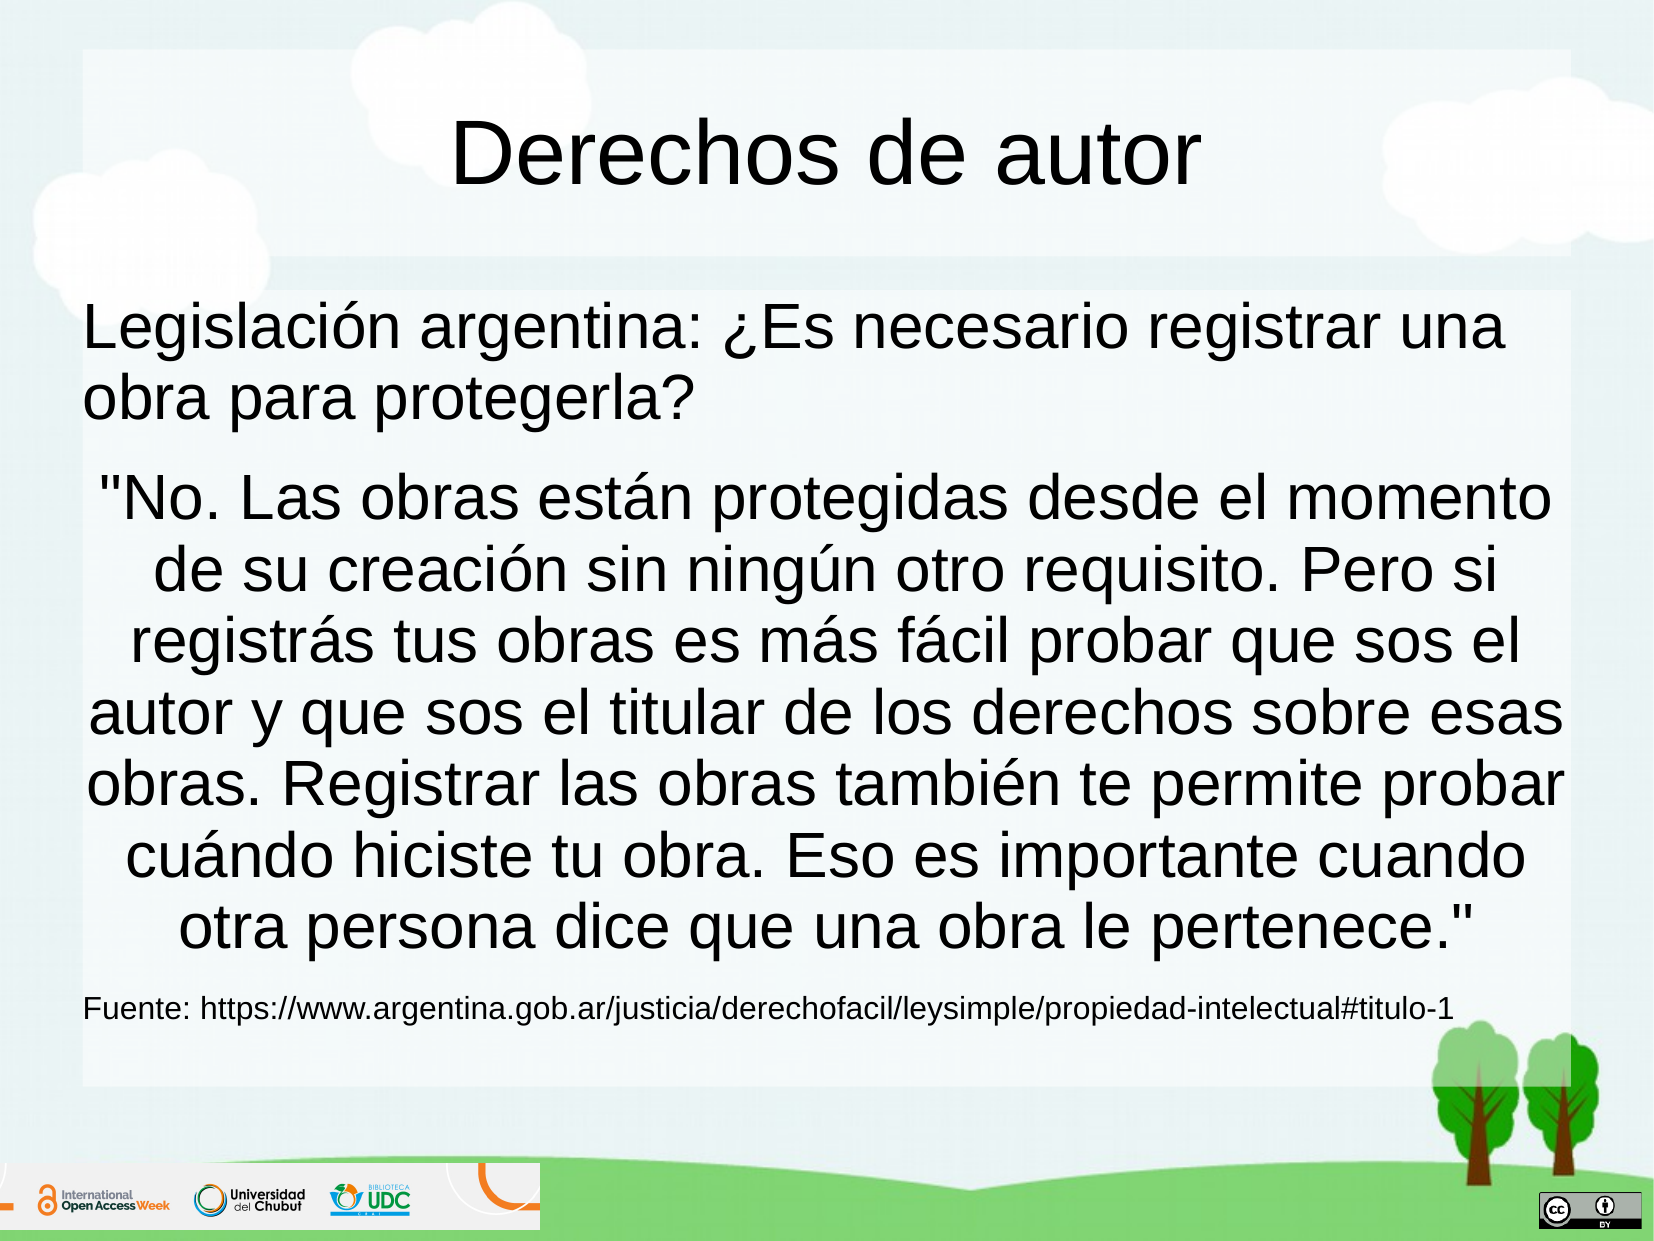

# Derechos de autor
Legislación argentina: ¿Es necesario registrar una obra para protegerla?
"No. Las obras están protegidas desde el momento de su creación sin ningún otro requisito. Pero si registrás tus obras es más fácil probar que sos el autor y que sos el titular de los derechos sobre esas obras. Registrar las obras también te permite probar cuándo hiciste tu obra. Eso es importante cuando otra persona dice que una obra le pertenece."
Fuente: https://www.argentina.gob.ar/justicia/derechofacil/leysimple/propiedad-intelectual#titulo-1
6